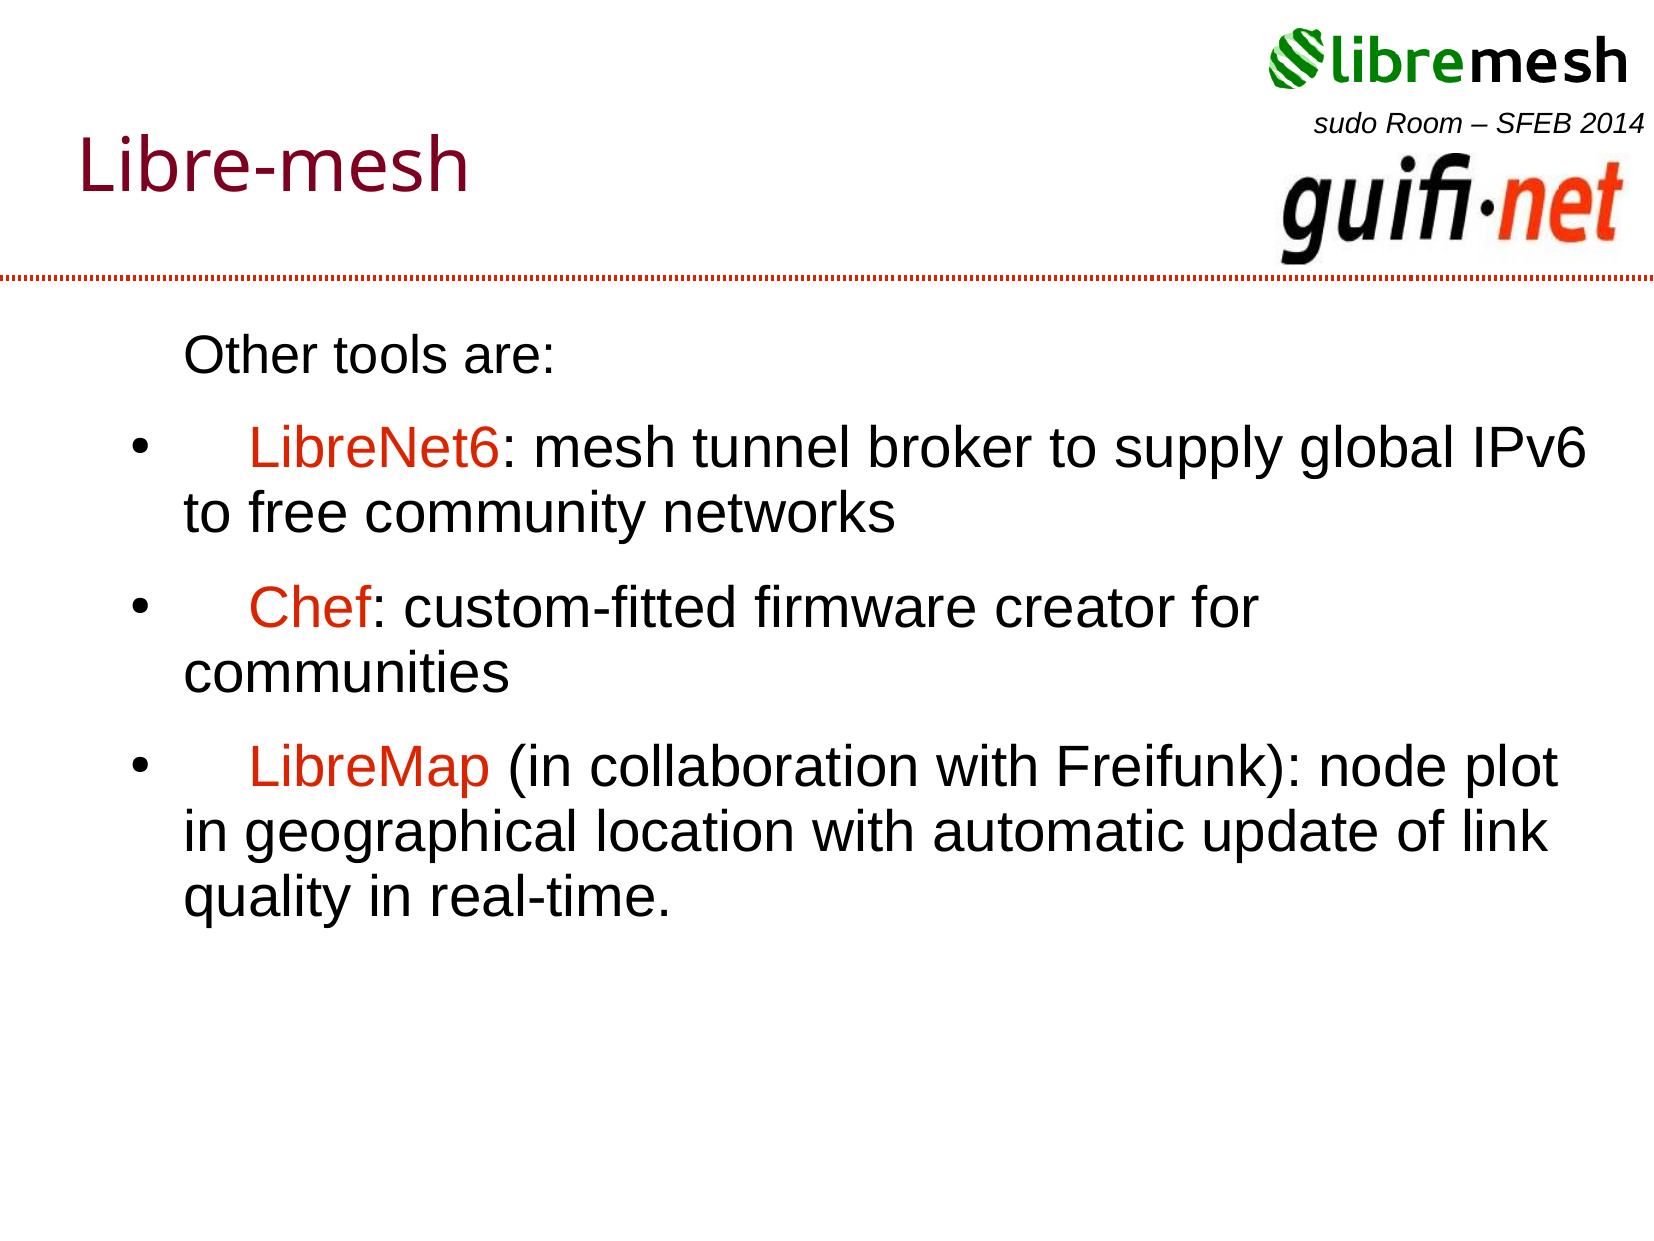

# Libre-mesh
sudo Room – SFEB 2014
Other tools are:
 LibreNet6: mesh tunnel broker to supply global IPv6 to free community networks
 Chef: custom-fitted firmware creator for communities
 LibreMap (in collaboration with Freifunk): node plot in geographical location with automatic update of link quality in real-time.